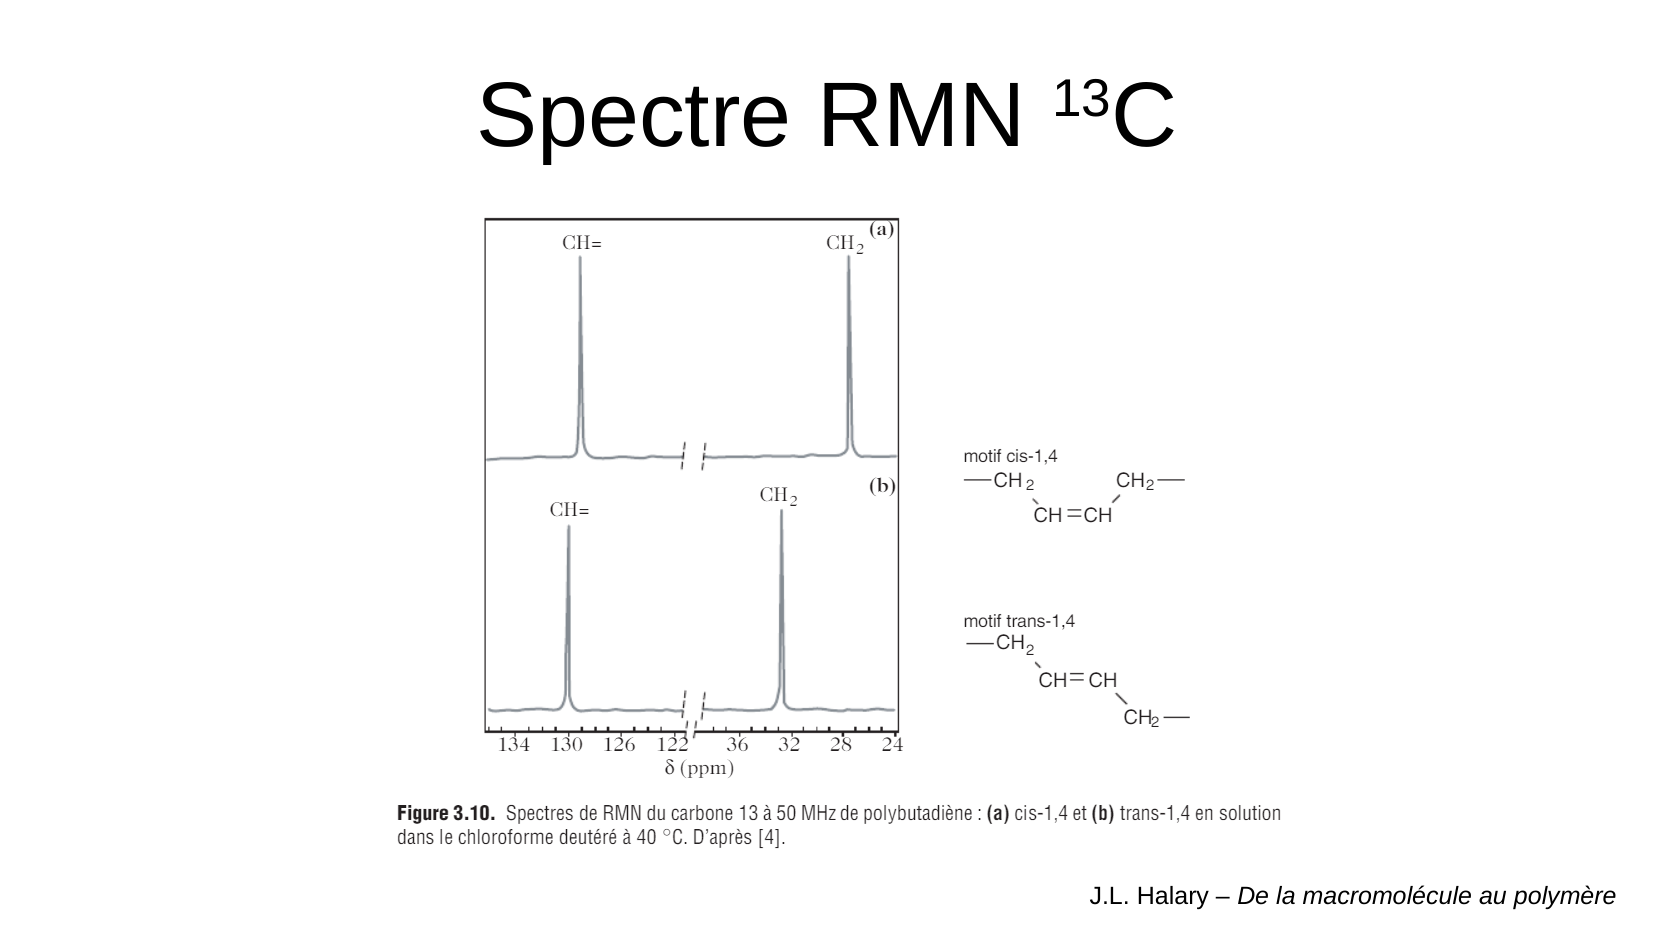

# Spectre RMN 13C
J.L. Halary – De la macromolécule au polymère